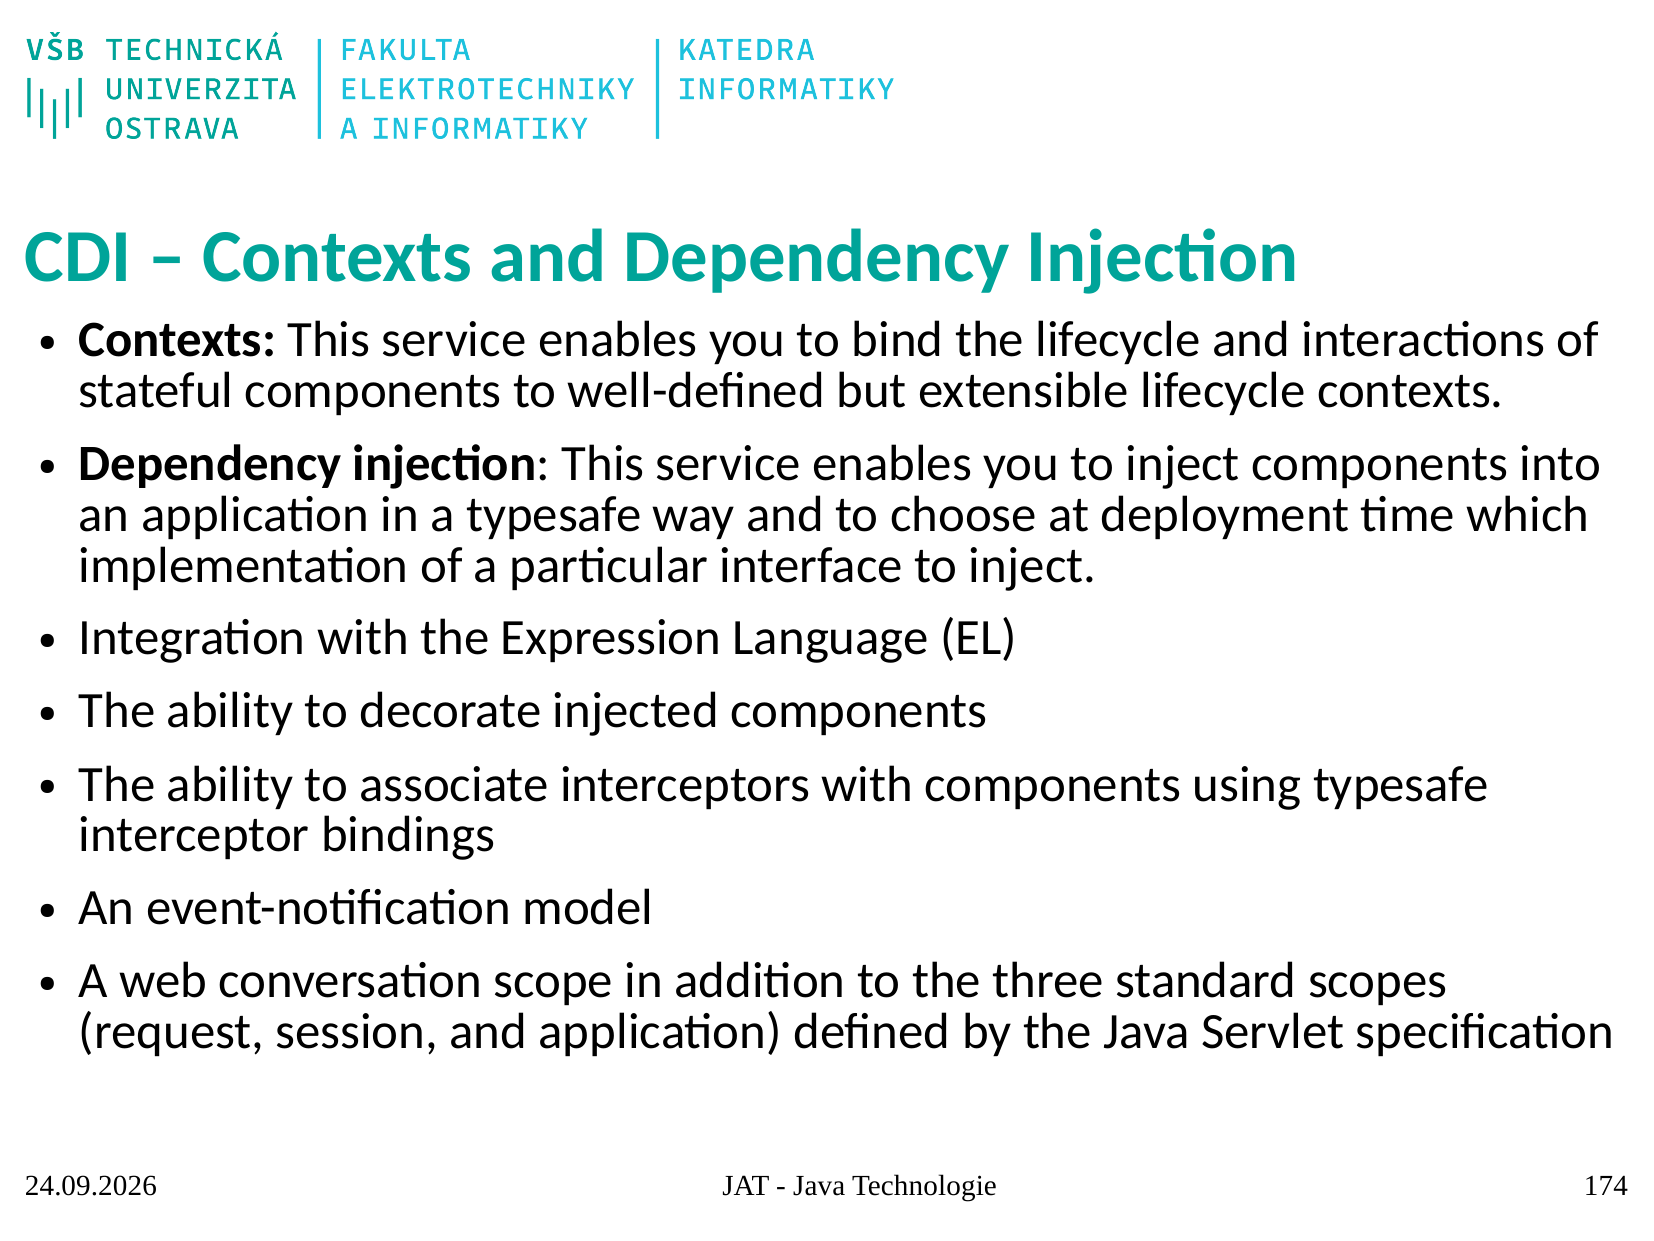

# CDI – Contexts and Dependency Injection
Contexts: This service enables you to bind the lifecycle and interactions of stateful components to well-defined but extensible lifecycle contexts.
Dependency injection: This service enables you to inject components into an application in a typesafe way and to choose at deployment time which implementation of a particular interface to inject.
Integration with the Expression Language (EL)
The ability to decorate injected components
The ability to associate interceptors with components using typesafe interceptor bindings
An event-notification model
A web conversation scope in addition to the three standard scopes (request, session, and application) defined by the Java Servlet specification
JAT - Java Technologie
174